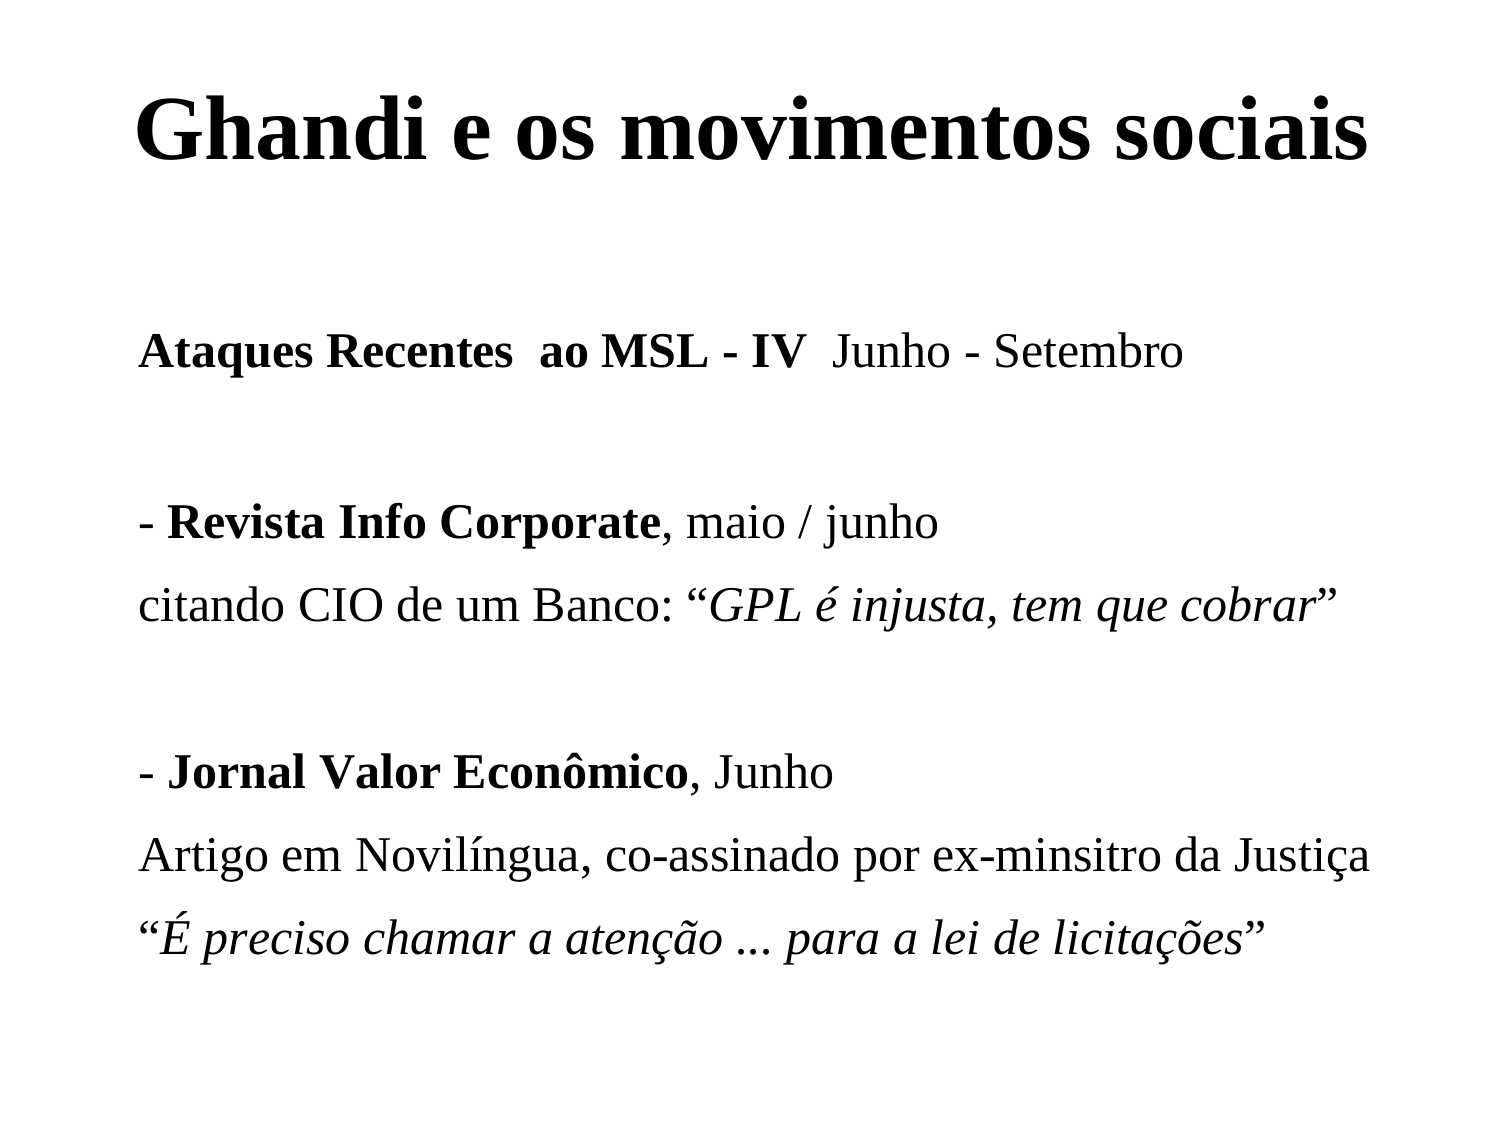

# Ghandi e os movimentos sociais
Ataques Recentes ao MSL - IV Junho - Setembro
- Revista Info Corporate, maio / junho
citando CIO de um Banco: “GPL é injusta, tem que cobrar”
- Jornal Valor Econômico, Junho
Artigo em Novilíngua, co-assinado por ex-minsitro da Justiça
“É preciso chamar a atenção ... para a lei de licitações”